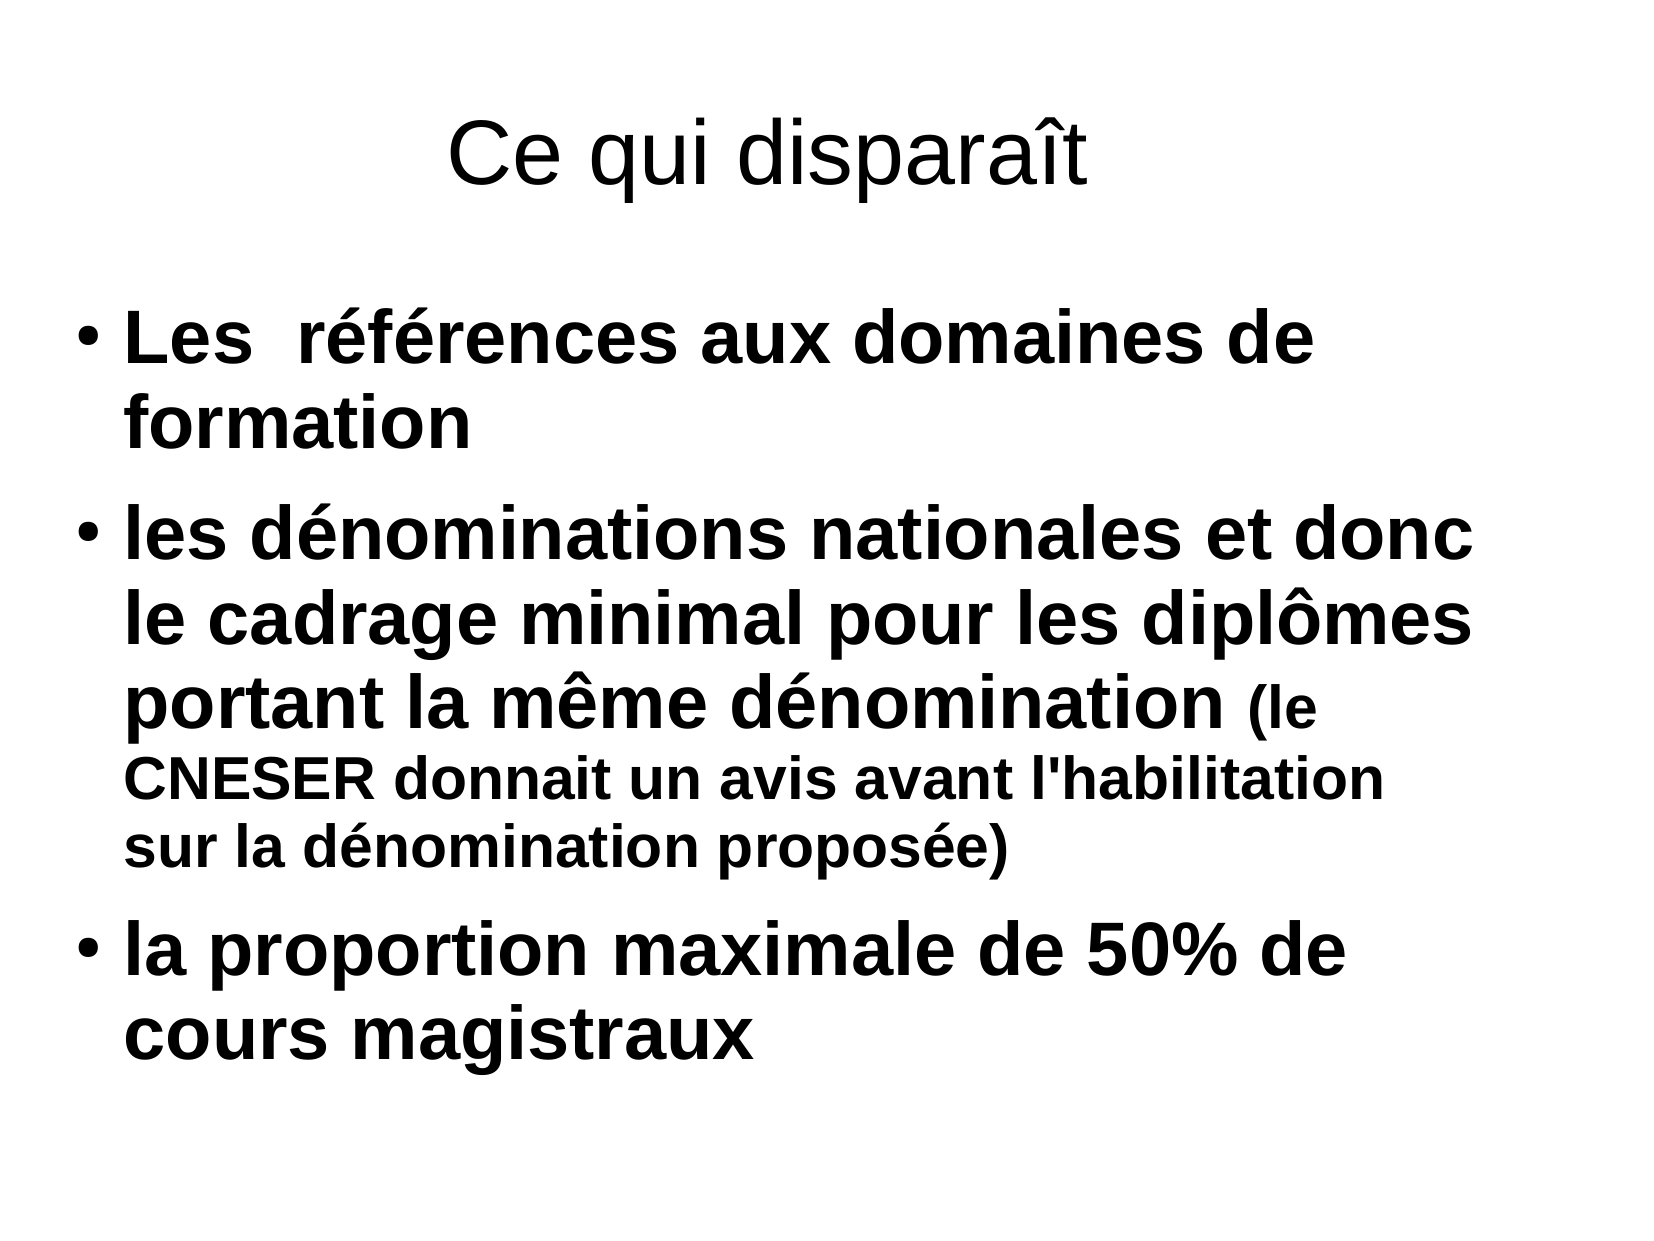

# Ce qui disparaît
Les références aux domaines de formation
les dénominations nationales et donc le cadrage minimal pour les diplômes portant la même dénomination (le CNESER donnait un avis avant l'habilitation sur la dénomination proposée)
la proportion maximale de 50% de cours magistraux